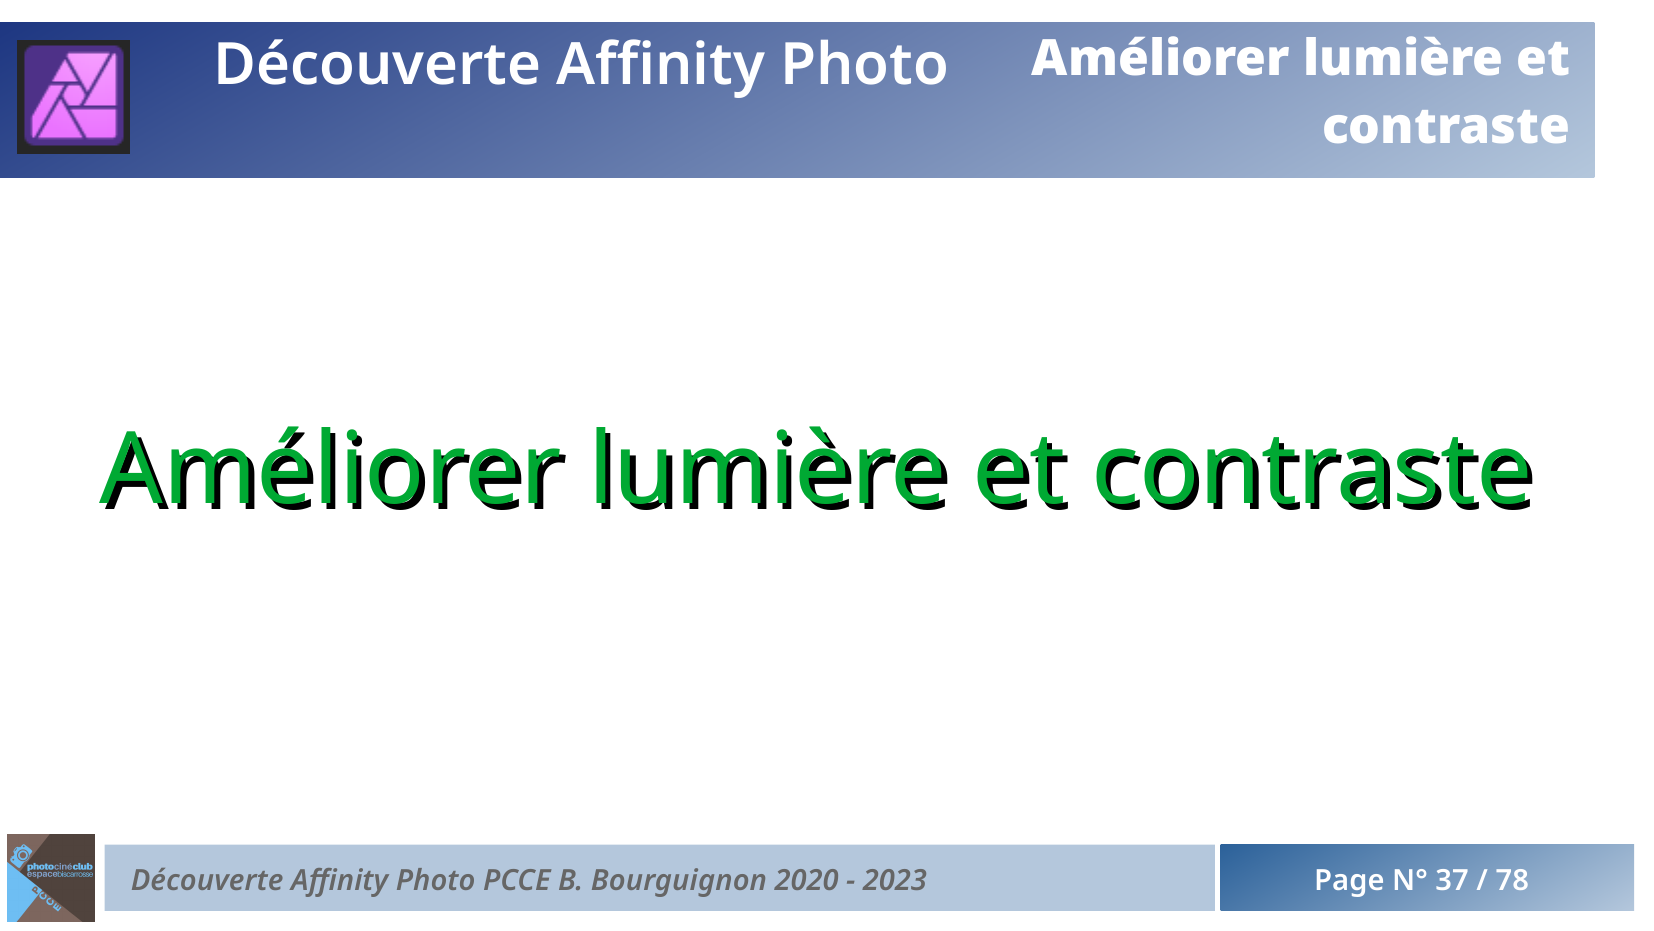

# Améliorer lumière et contraste
Améliorer lumière et contraste